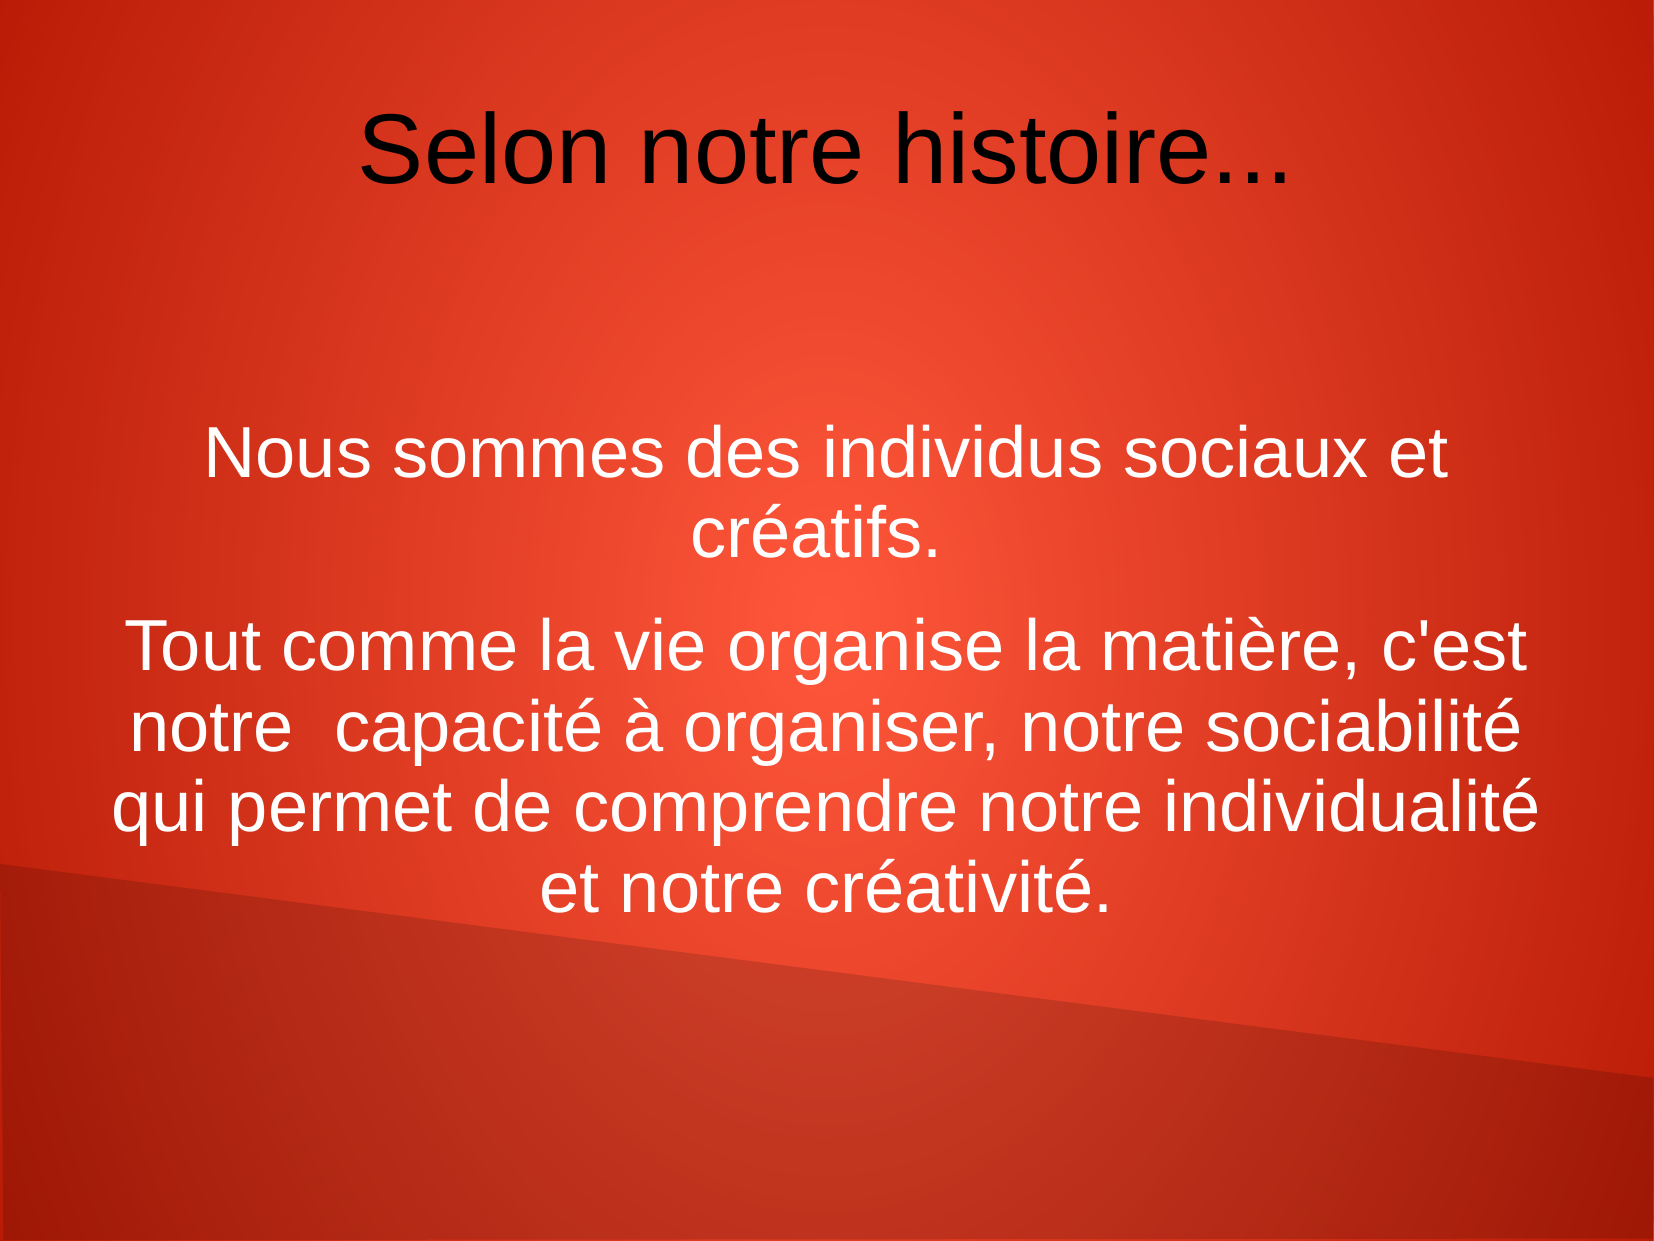

# Selon notre histoire...
Nous sommes des individus sociaux et créatifs.
Tout comme la vie organise la matière, c'est notre capacité à organiser, notre sociabilité qui permet de comprendre notre individualité et notre créativité.